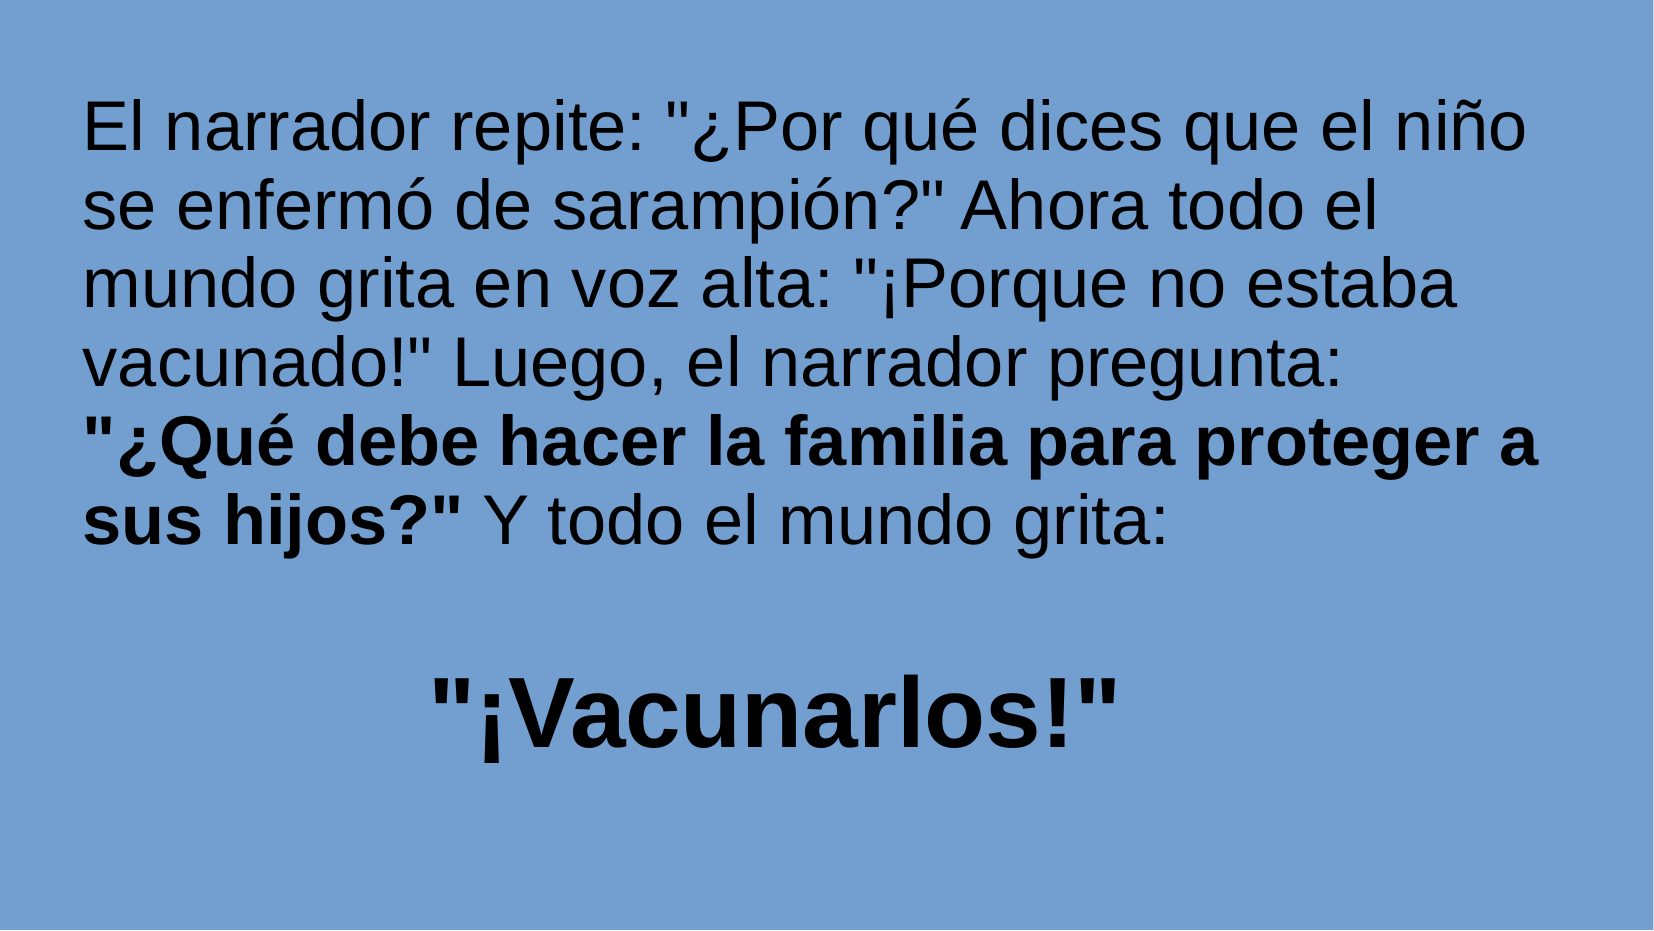

# El narrador repite: "¿Por qué dices que el niño se enfermó de sarampión?" Ahora todo el mundo grita en voz alta: "¡Porque no estaba vacunado!" Luego, el narrador pregunta: "¿Qué debe hacer la familia para proteger a sus hijos?" Y todo el mundo grita:
"¡Vacunarlos!"